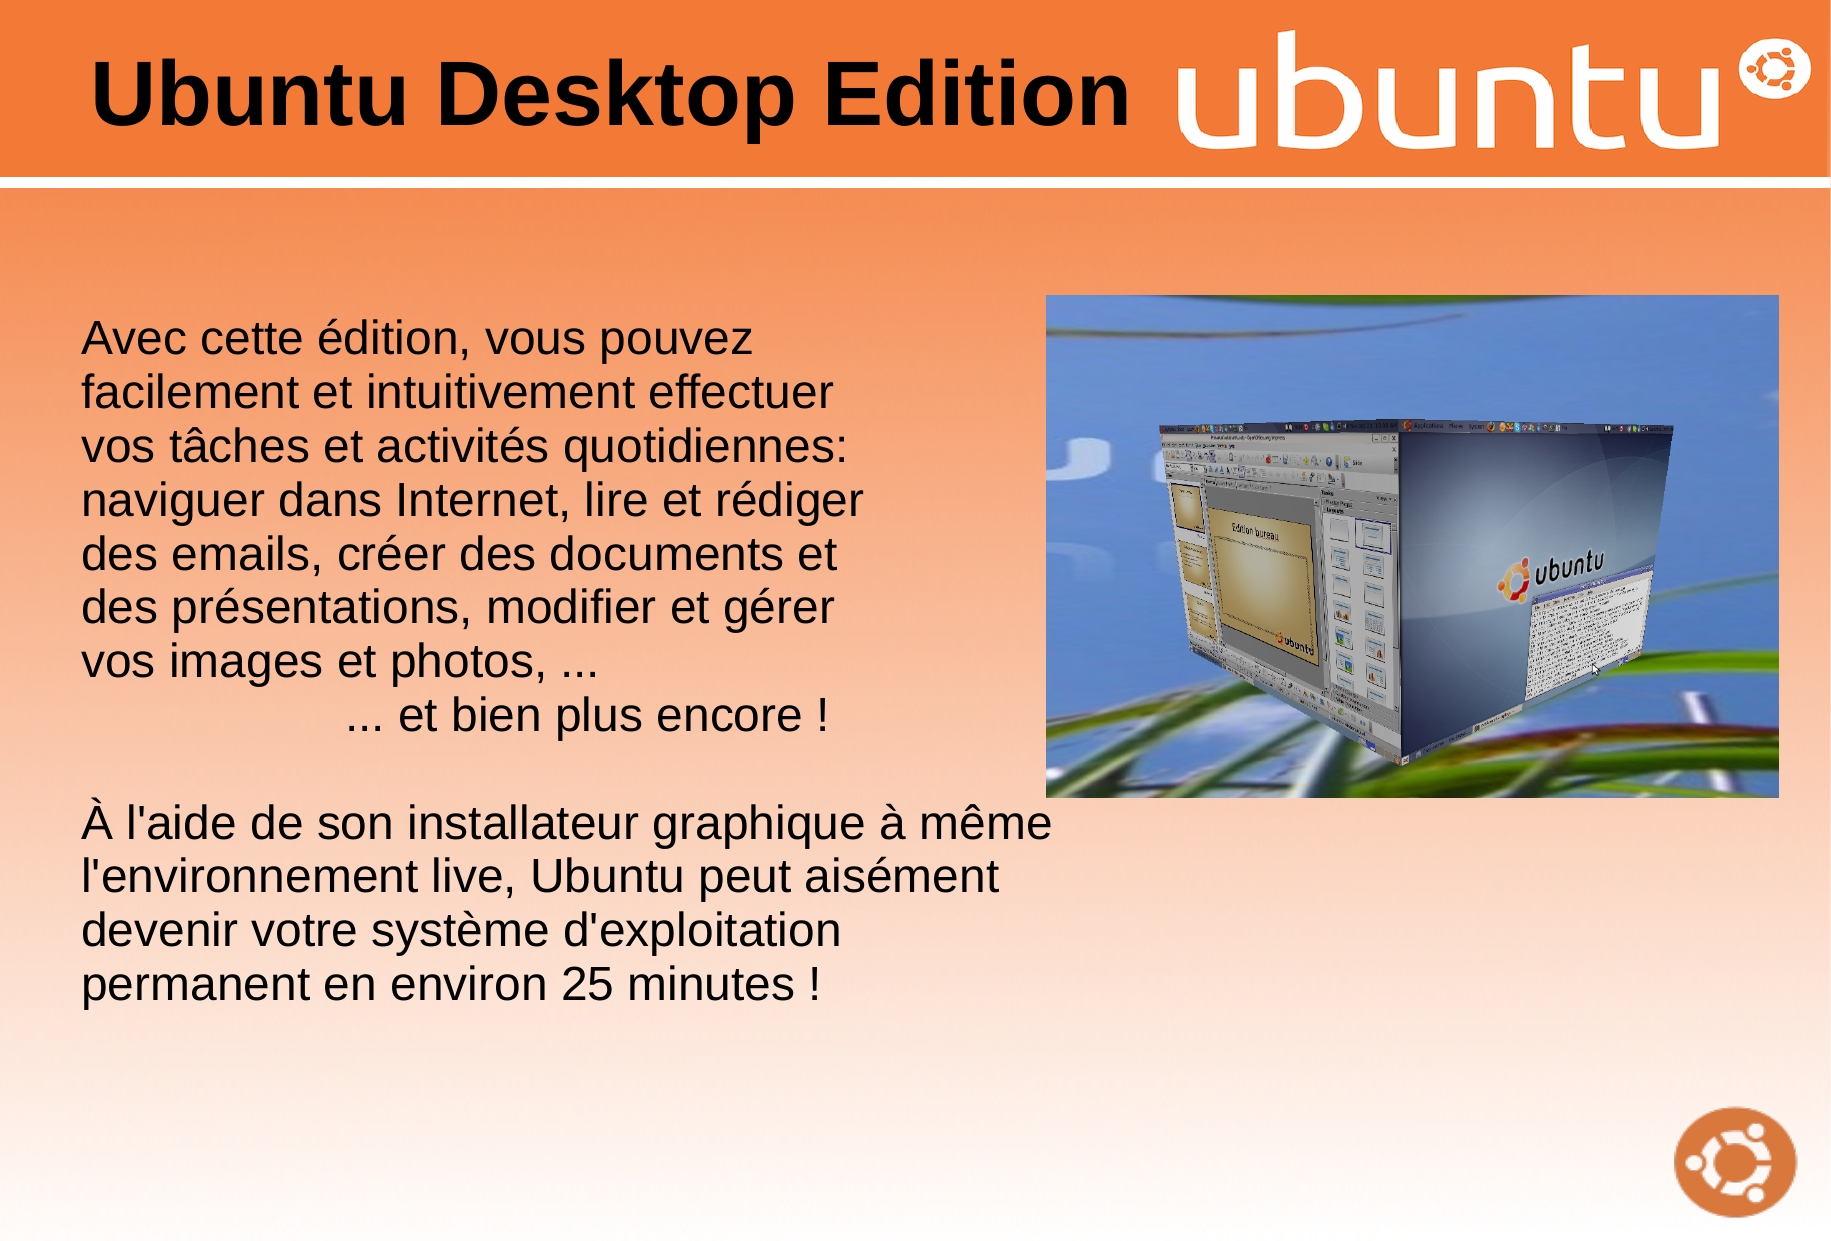

# Ubuntu Desktop Edition
Avec cette édition, vous pouvez
facilement et intuitivement effectuer
vos tâches et activités quotidiennes:
naviguer dans Internet, lire et rédiger
des emails, créer des documents et
des présentations, modifier et gérer
vos images et photos, ...
 ... et bien plus encore !
À l'aide de son installateur graphique à même l'environnement live, Ubuntu peut aisément devenir votre système d'exploitation permanent en environ 25 minutes !